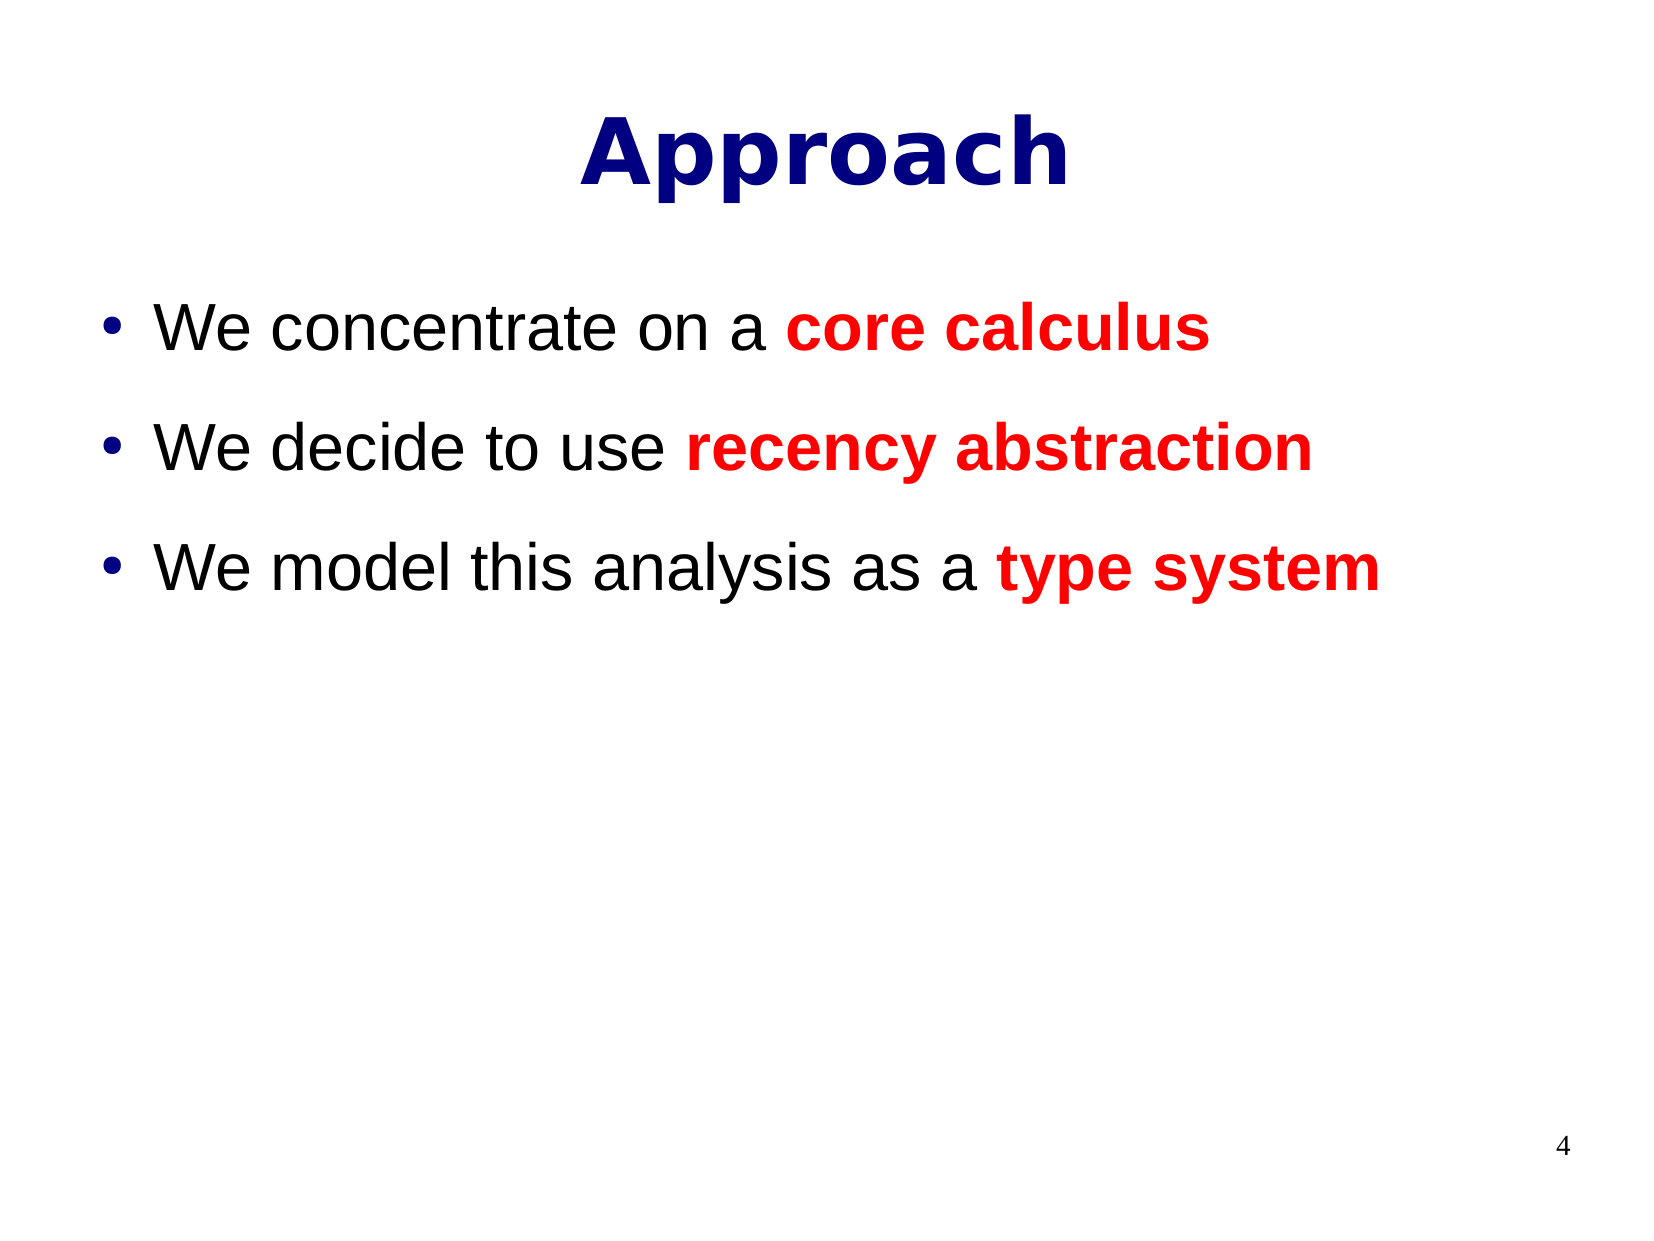

# Approach
We concentrate on a core calculus
We decide to use recency abstraction
We model this analysis as a type system
4